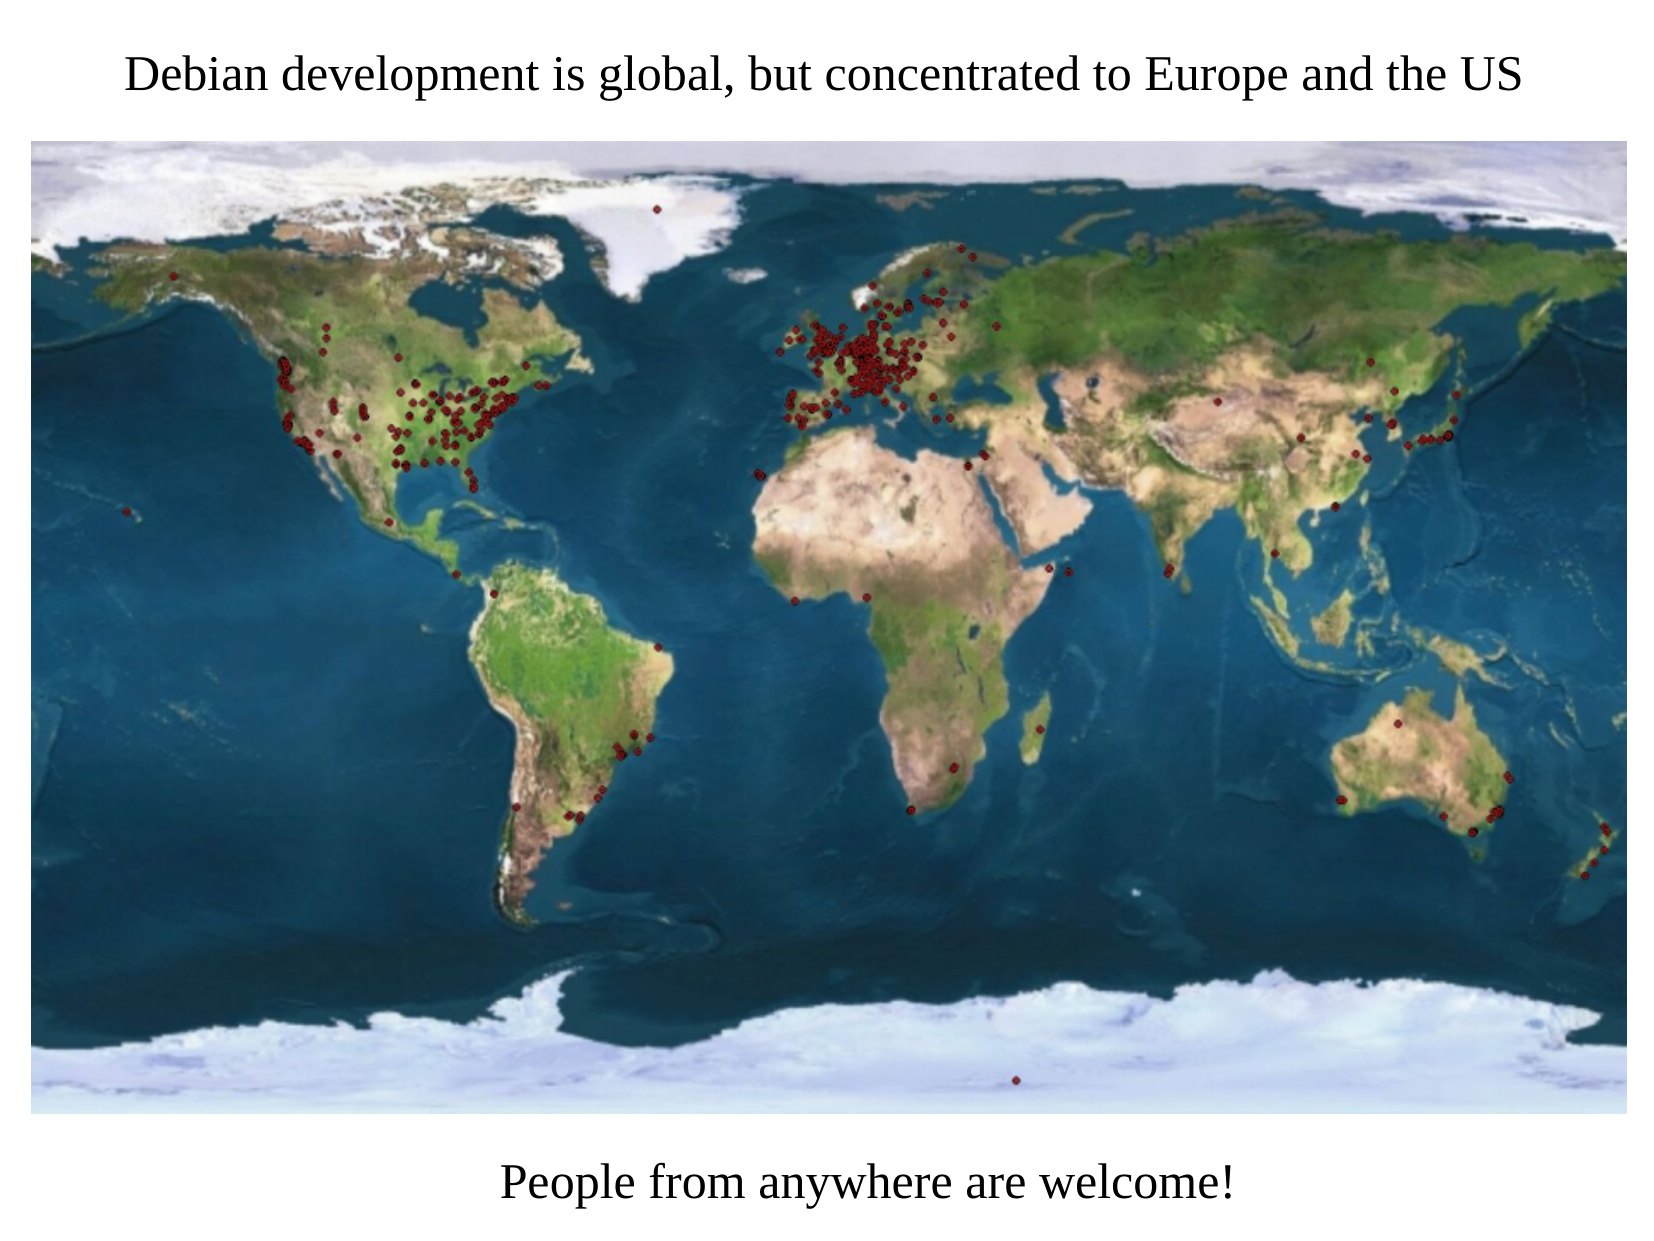

Debian development is global, but concentrated to Europe and the US
People from anywhere are welcome!